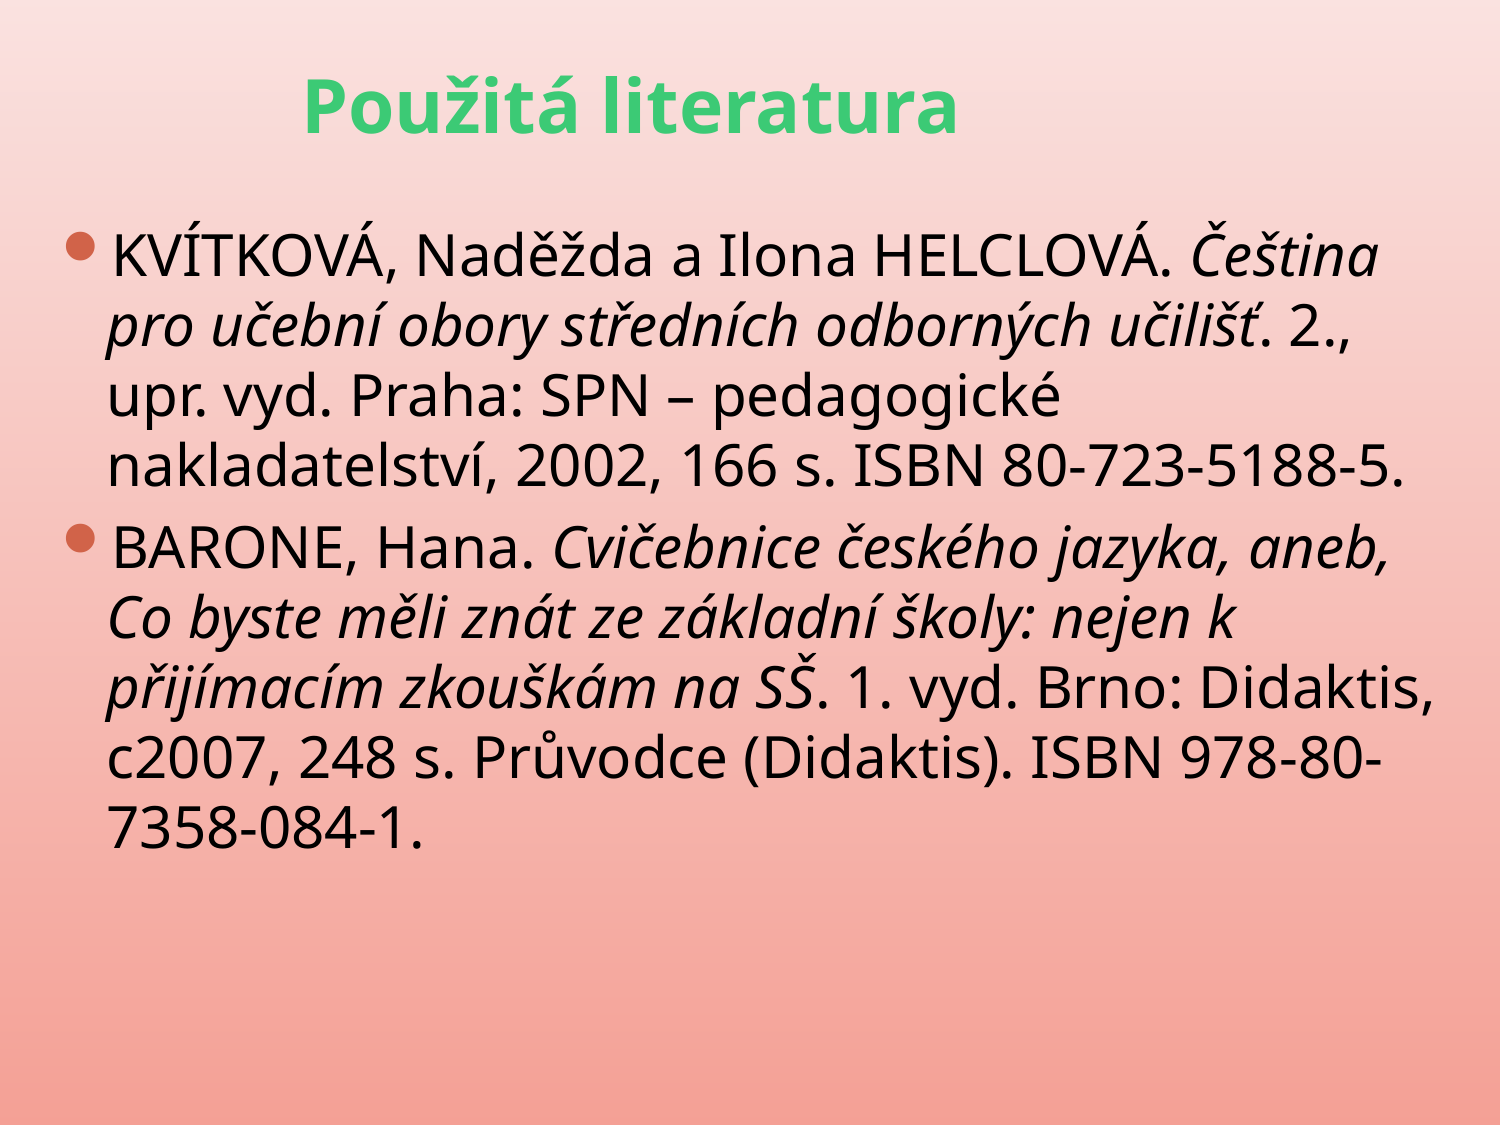

# Použitá literatura
KVÍTKOVÁ, Naděžda a Ilona HELCLOVÁ. Čeština pro učební obory středních odborných učilišť. 2., upr. vyd. Praha: SPN – pedagogické nakladatelství, 2002, 166 s. ISBN 80-723-5188-5.
BARONE, Hana. Cvičebnice českého jazyka, aneb, Co byste měli znát ze základní školy: nejen k přijímacím zkouškám na SŠ. 1. vyd. Brno: Didaktis, c2007, 248 s. Průvodce (Didaktis). ISBN 978-80-7358-084-1.